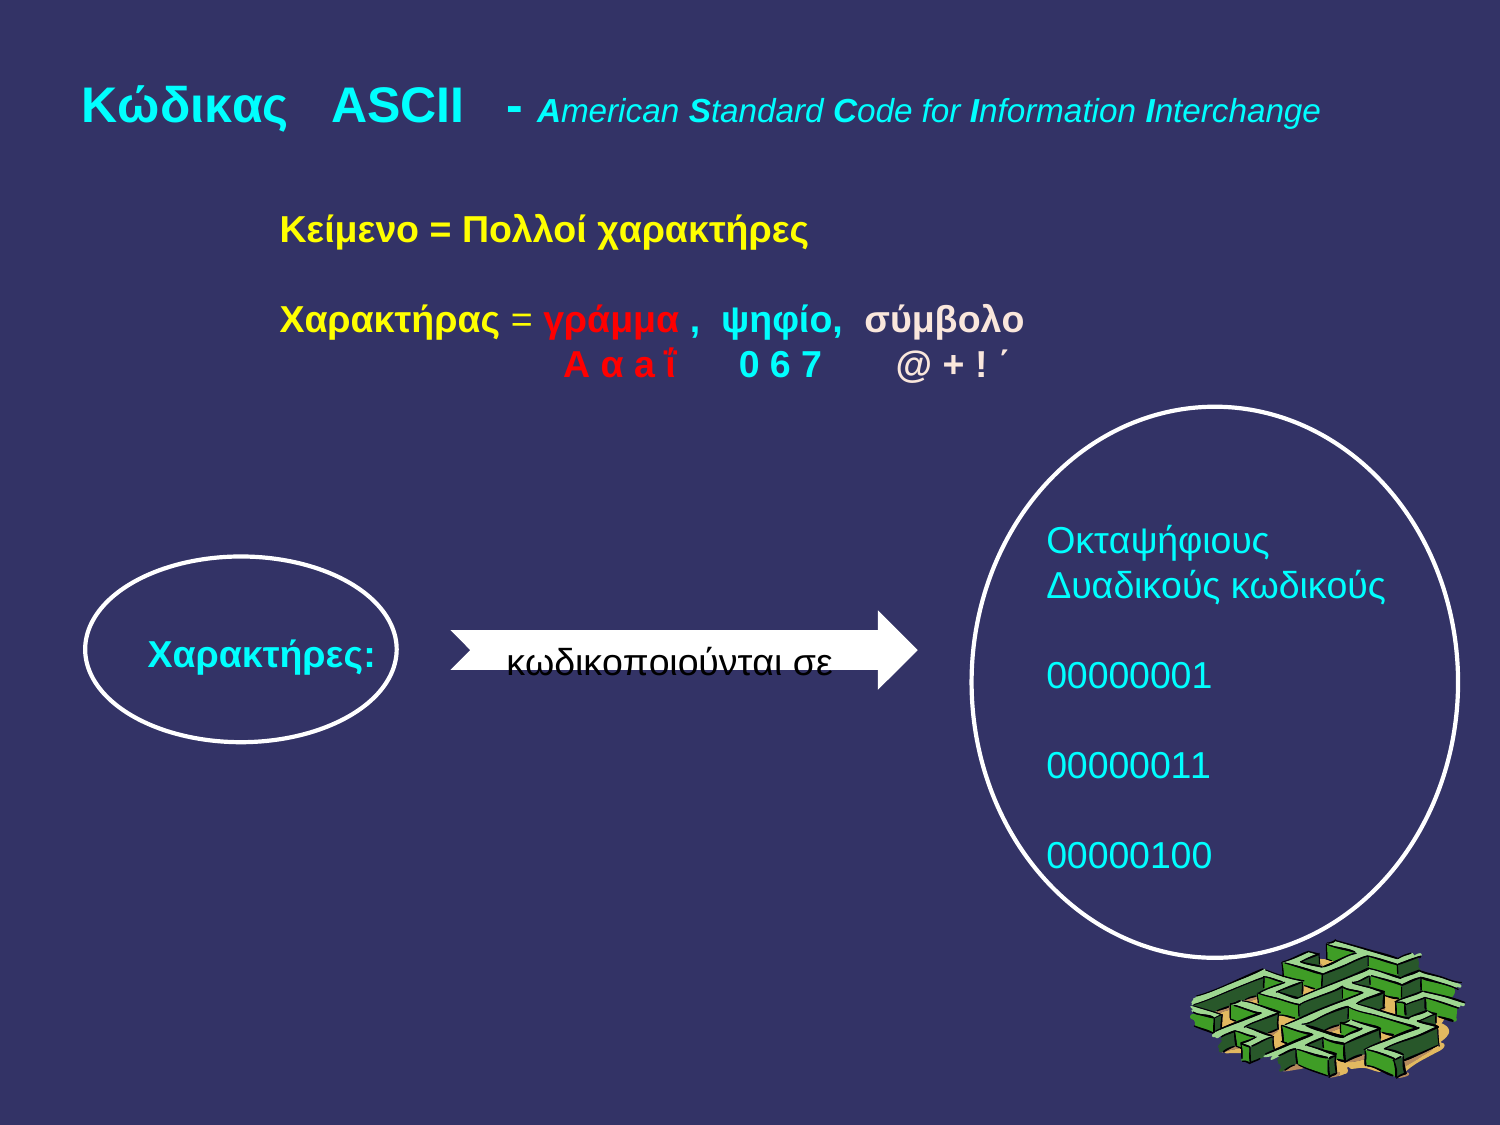

Κώδικας ASCII - American Standard Code for Information Interchange
Κείμενο = Πολλοί χαρακτήρες
Χαρακτήρας = γράμμα , ψηφίο, σύμβολο
 Α α a ΐ 0 6 7 @ + ! ΄
Οκταψήφιους Δυαδικούς κωδικούς
00000001
00000011
00000100
 κωδικοποιούνται σε
Χαρακτήρες: